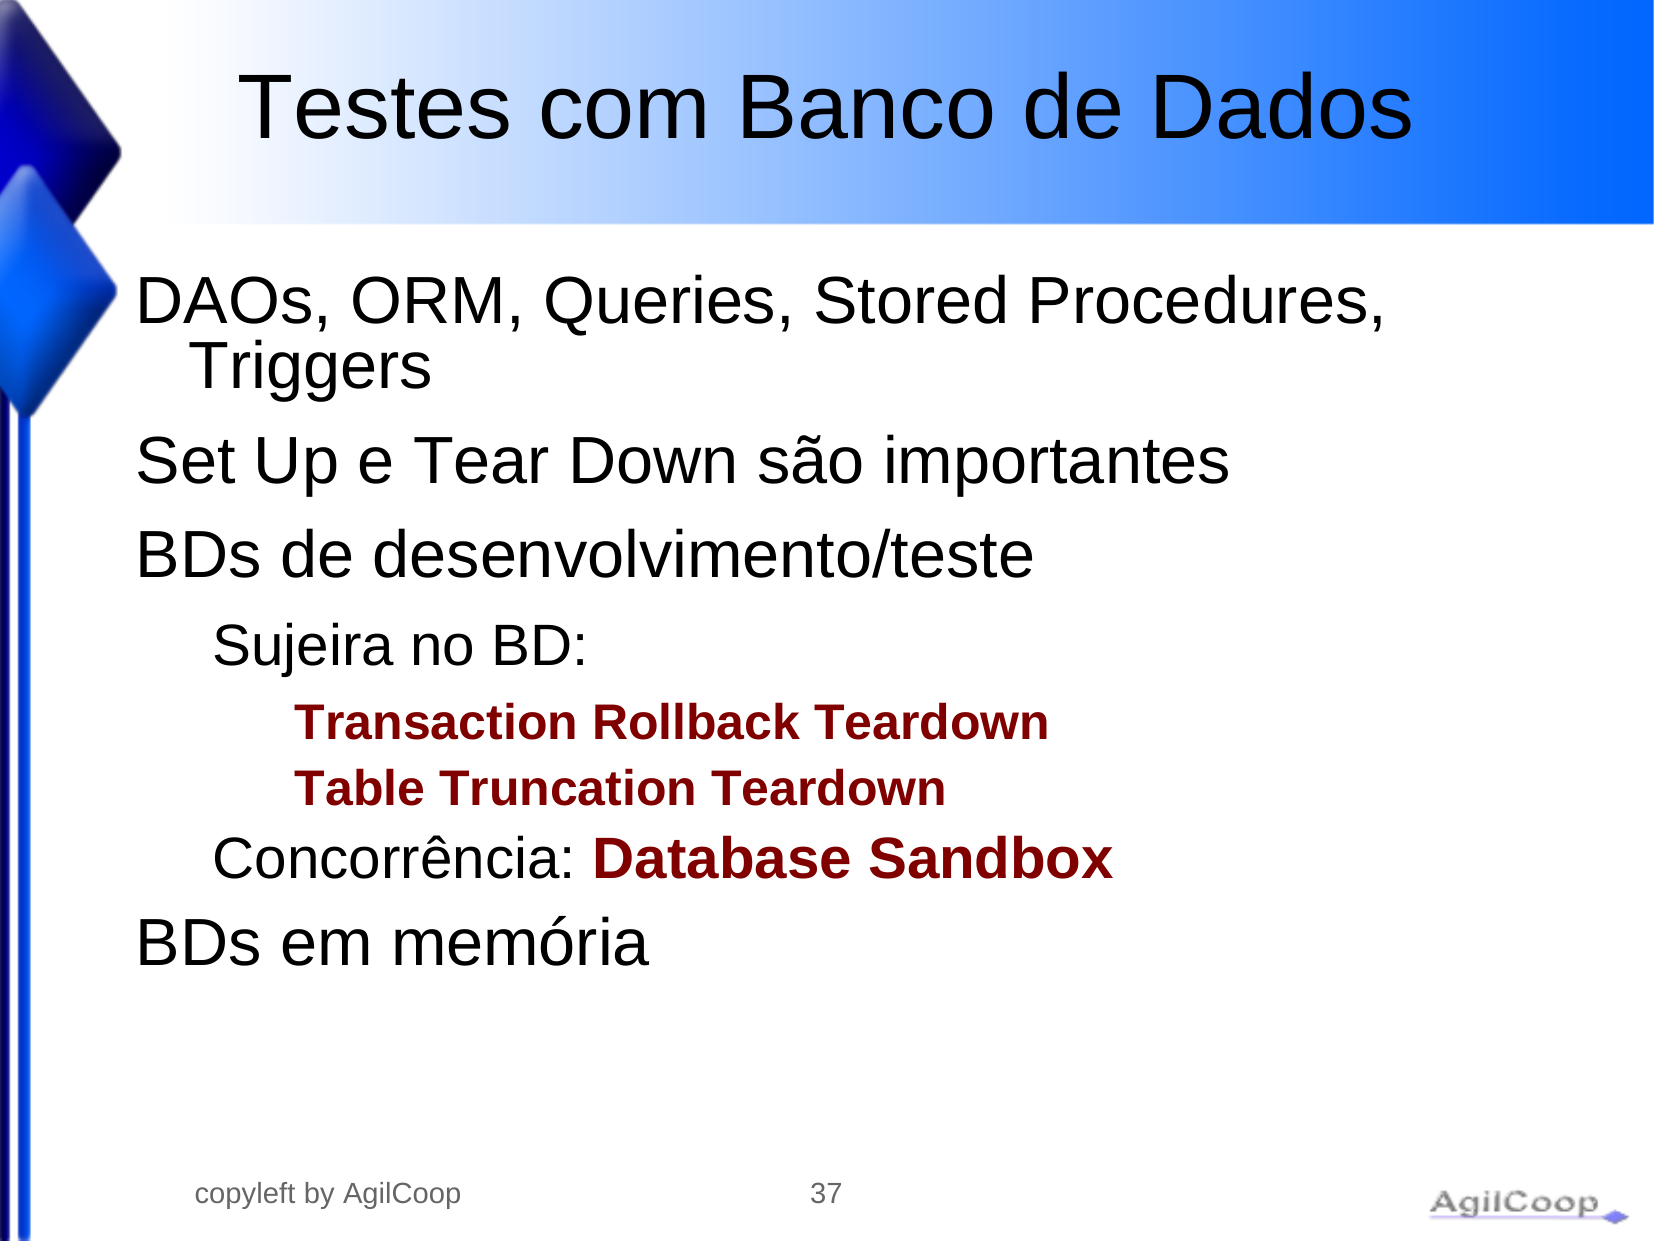

# Testes com Banco de Dados
DAOs, ORM, Queries, Stored Procedures, Triggers
Set Up e Tear Down são importantes
BDs de desenvolvimento/teste
Sujeira no BD:
Transaction Rollback Teardown
Table Truncation Teardown
Concorrência: Database Sandbox
BDs em memória
copyleft by AgilCoop
37